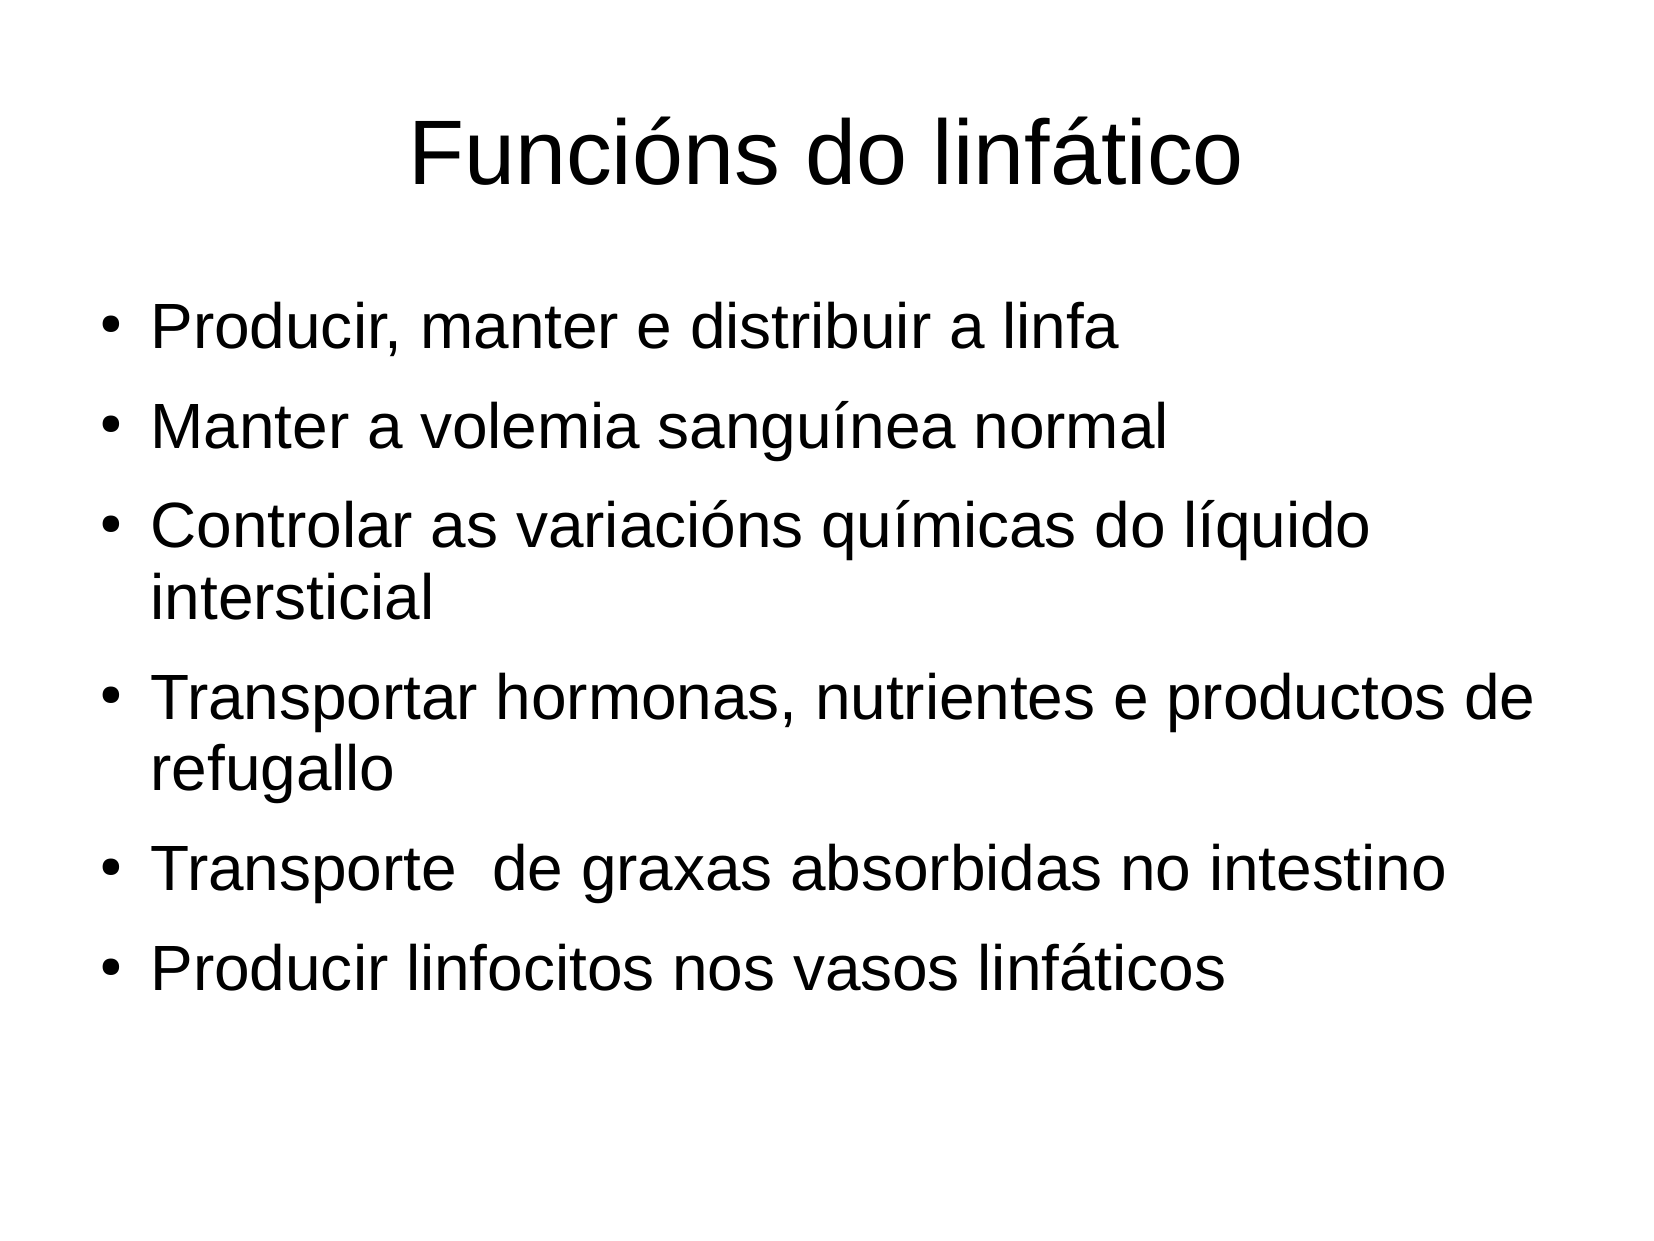

# Funcións do linfático
Producir, manter e distribuir a linfa
Manter a volemia sanguínea normal
Controlar as variacións químicas do líquido intersticial
Transportar hormonas, nutrientes e productos de refugallo
Transporte de graxas absorbidas no intestino
Producir linfocitos nos vasos linfáticos